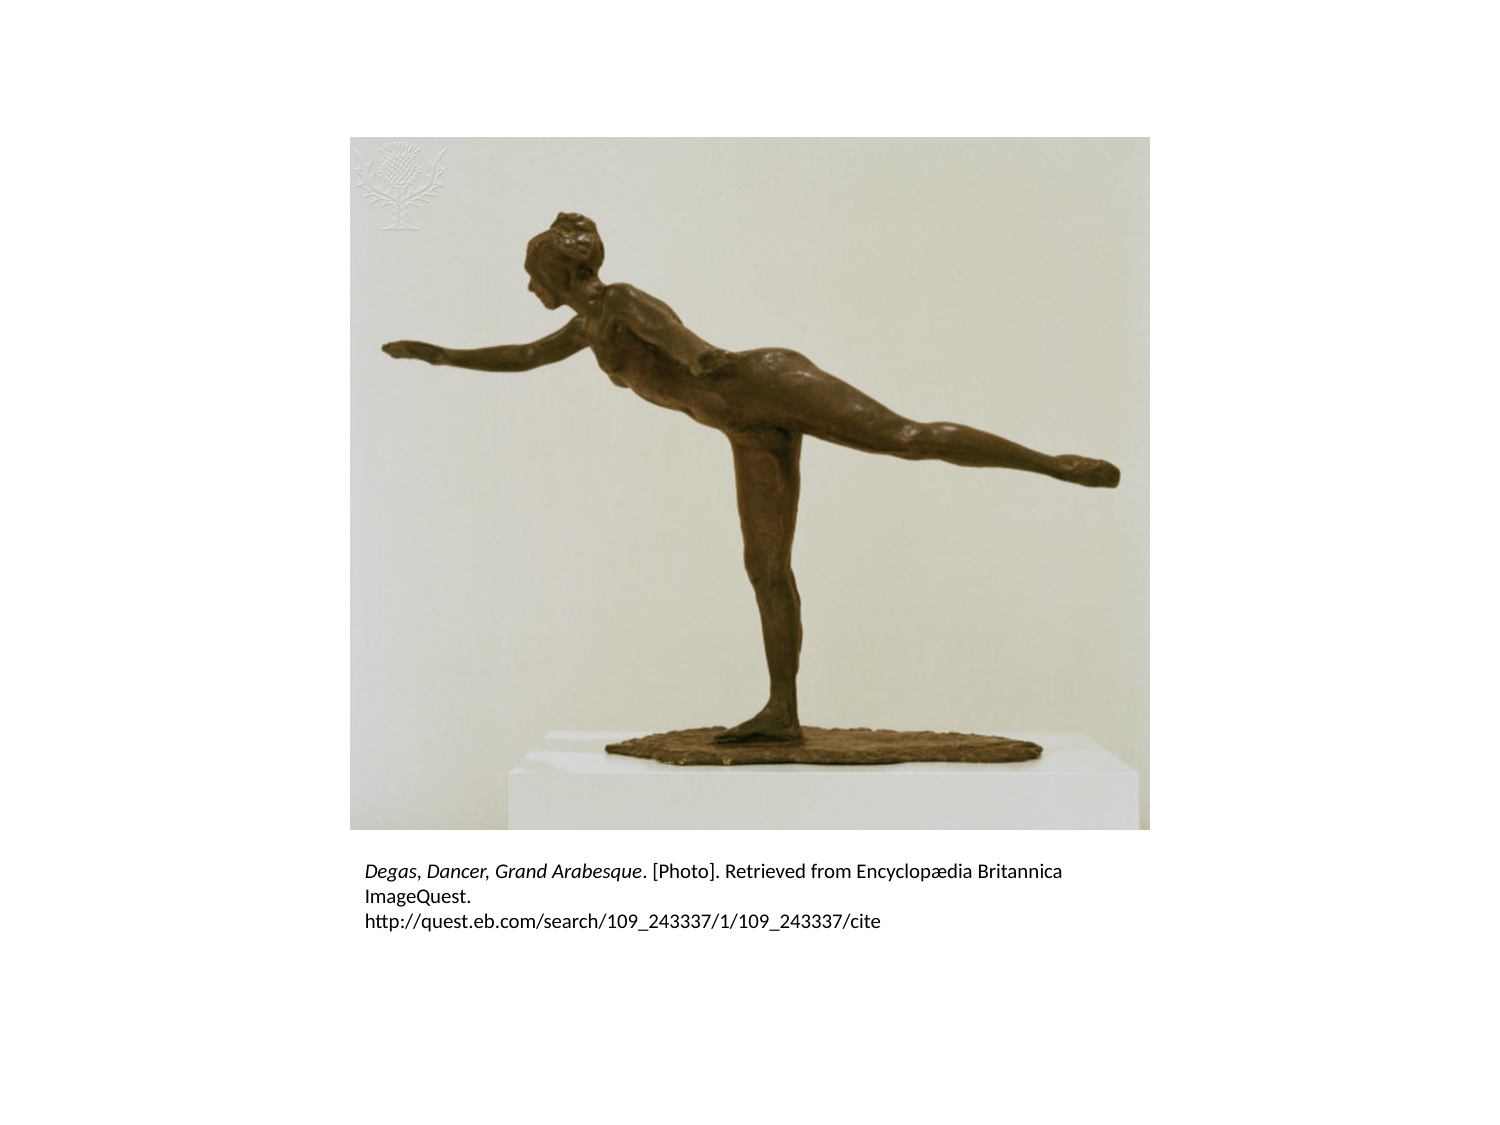

Degas, Dancer, Grand Arabesque. [Photo]. Retrieved from Encyclopædia Britannica ImageQuest.
http://quest.eb.com/search/109_243337/1/109_243337/cite